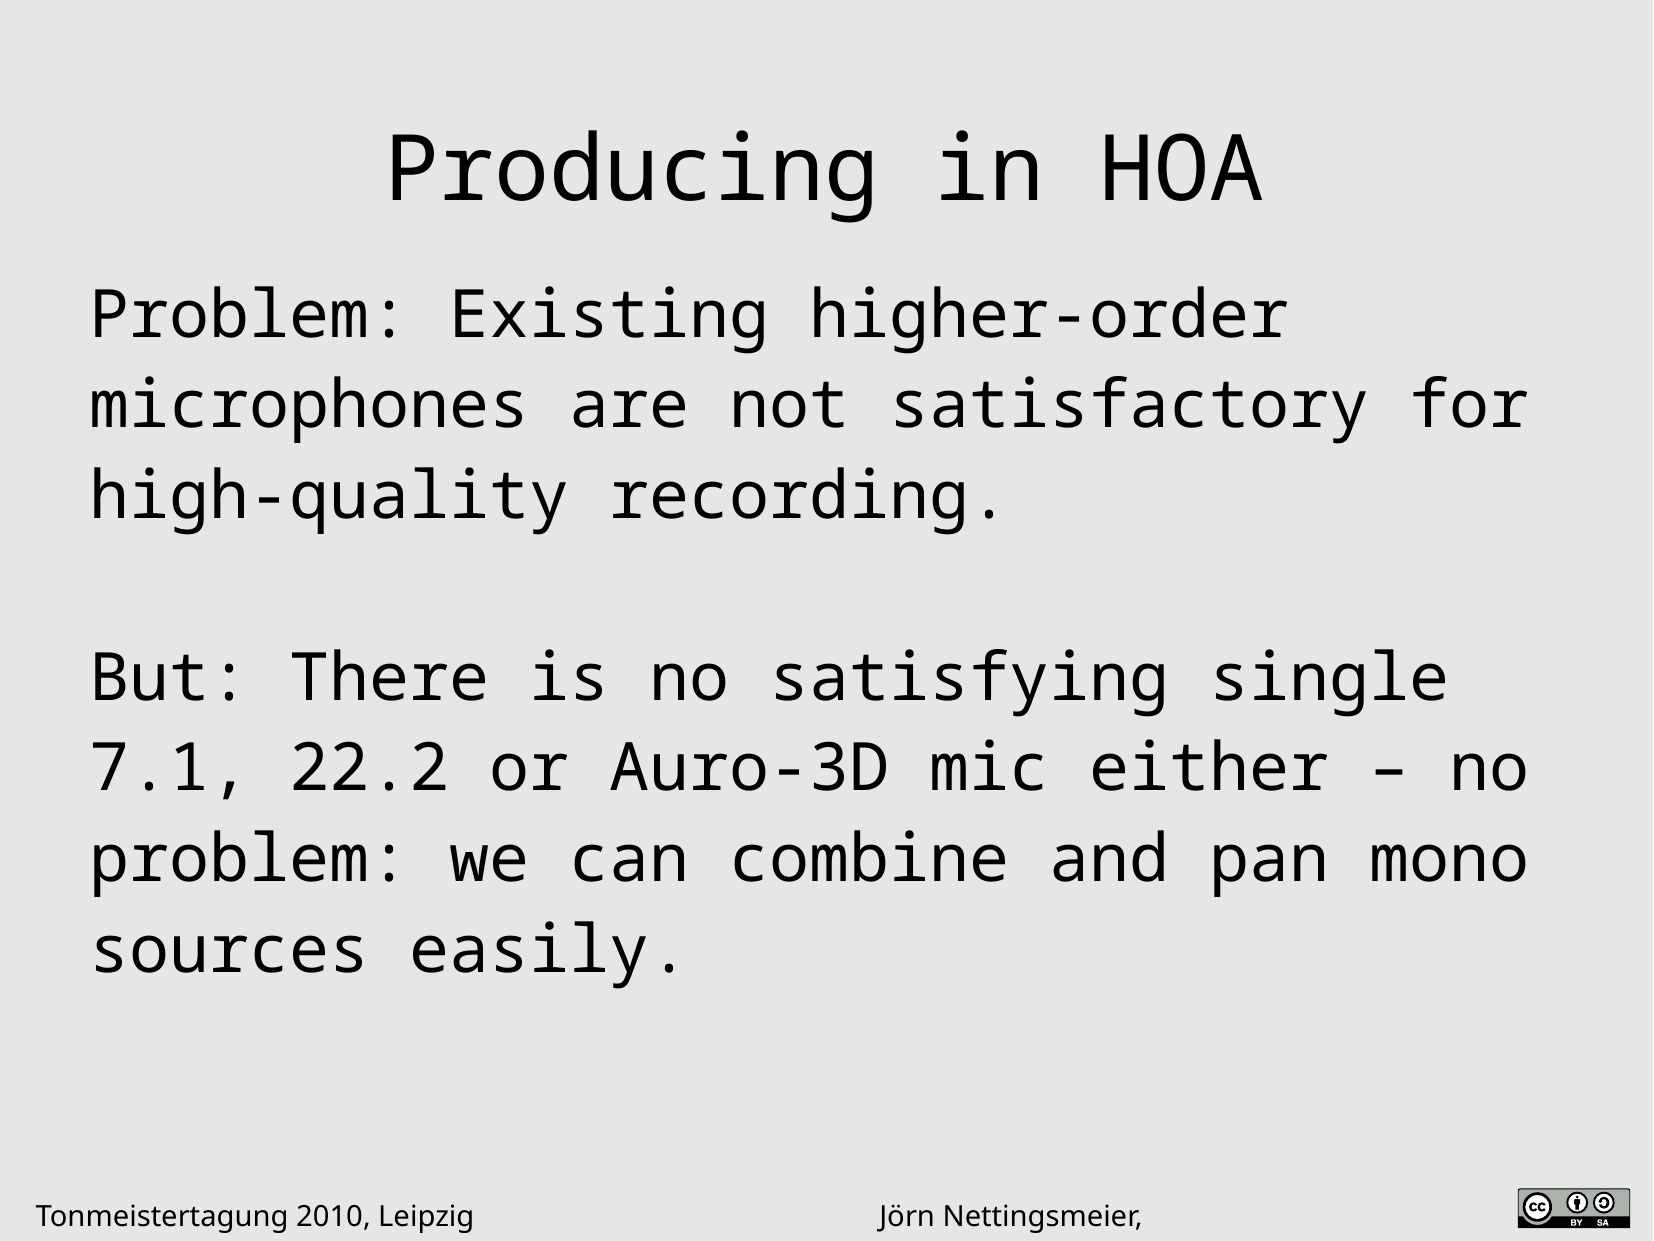

# Producing in HOA
Problem: Existing higher-order microphones are not satisfactory for high-quality recording.
But: There is no satisfying single 7.1, 22.2 or Auro-3D mic either – no problem: we can combine and pan mono sources easily.